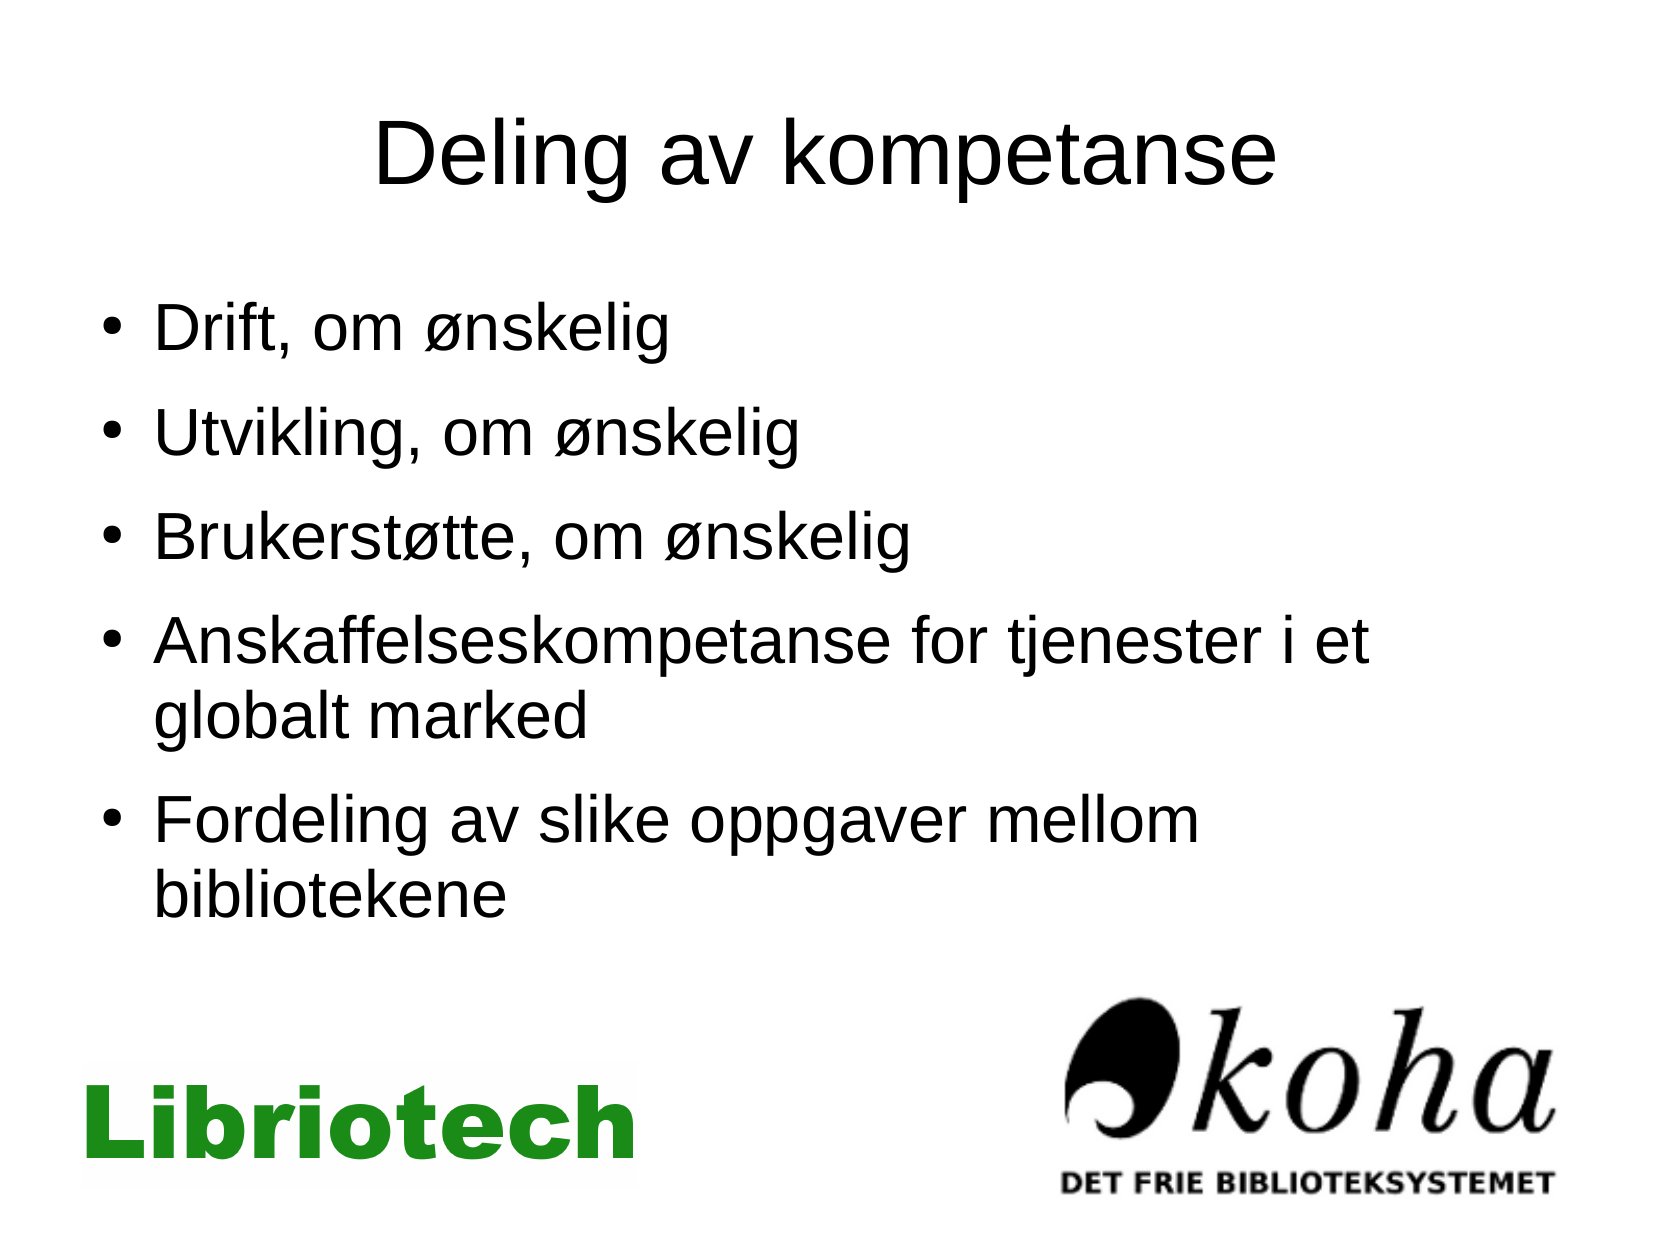

# Deling av kompetanse
Drift, om ønskelig
Utvikling, om ønskelig
Brukerstøtte, om ønskelig
Anskaffelseskompetanse for tjenester i et globalt marked
Fordeling av slike oppgaver mellom bibliotekene